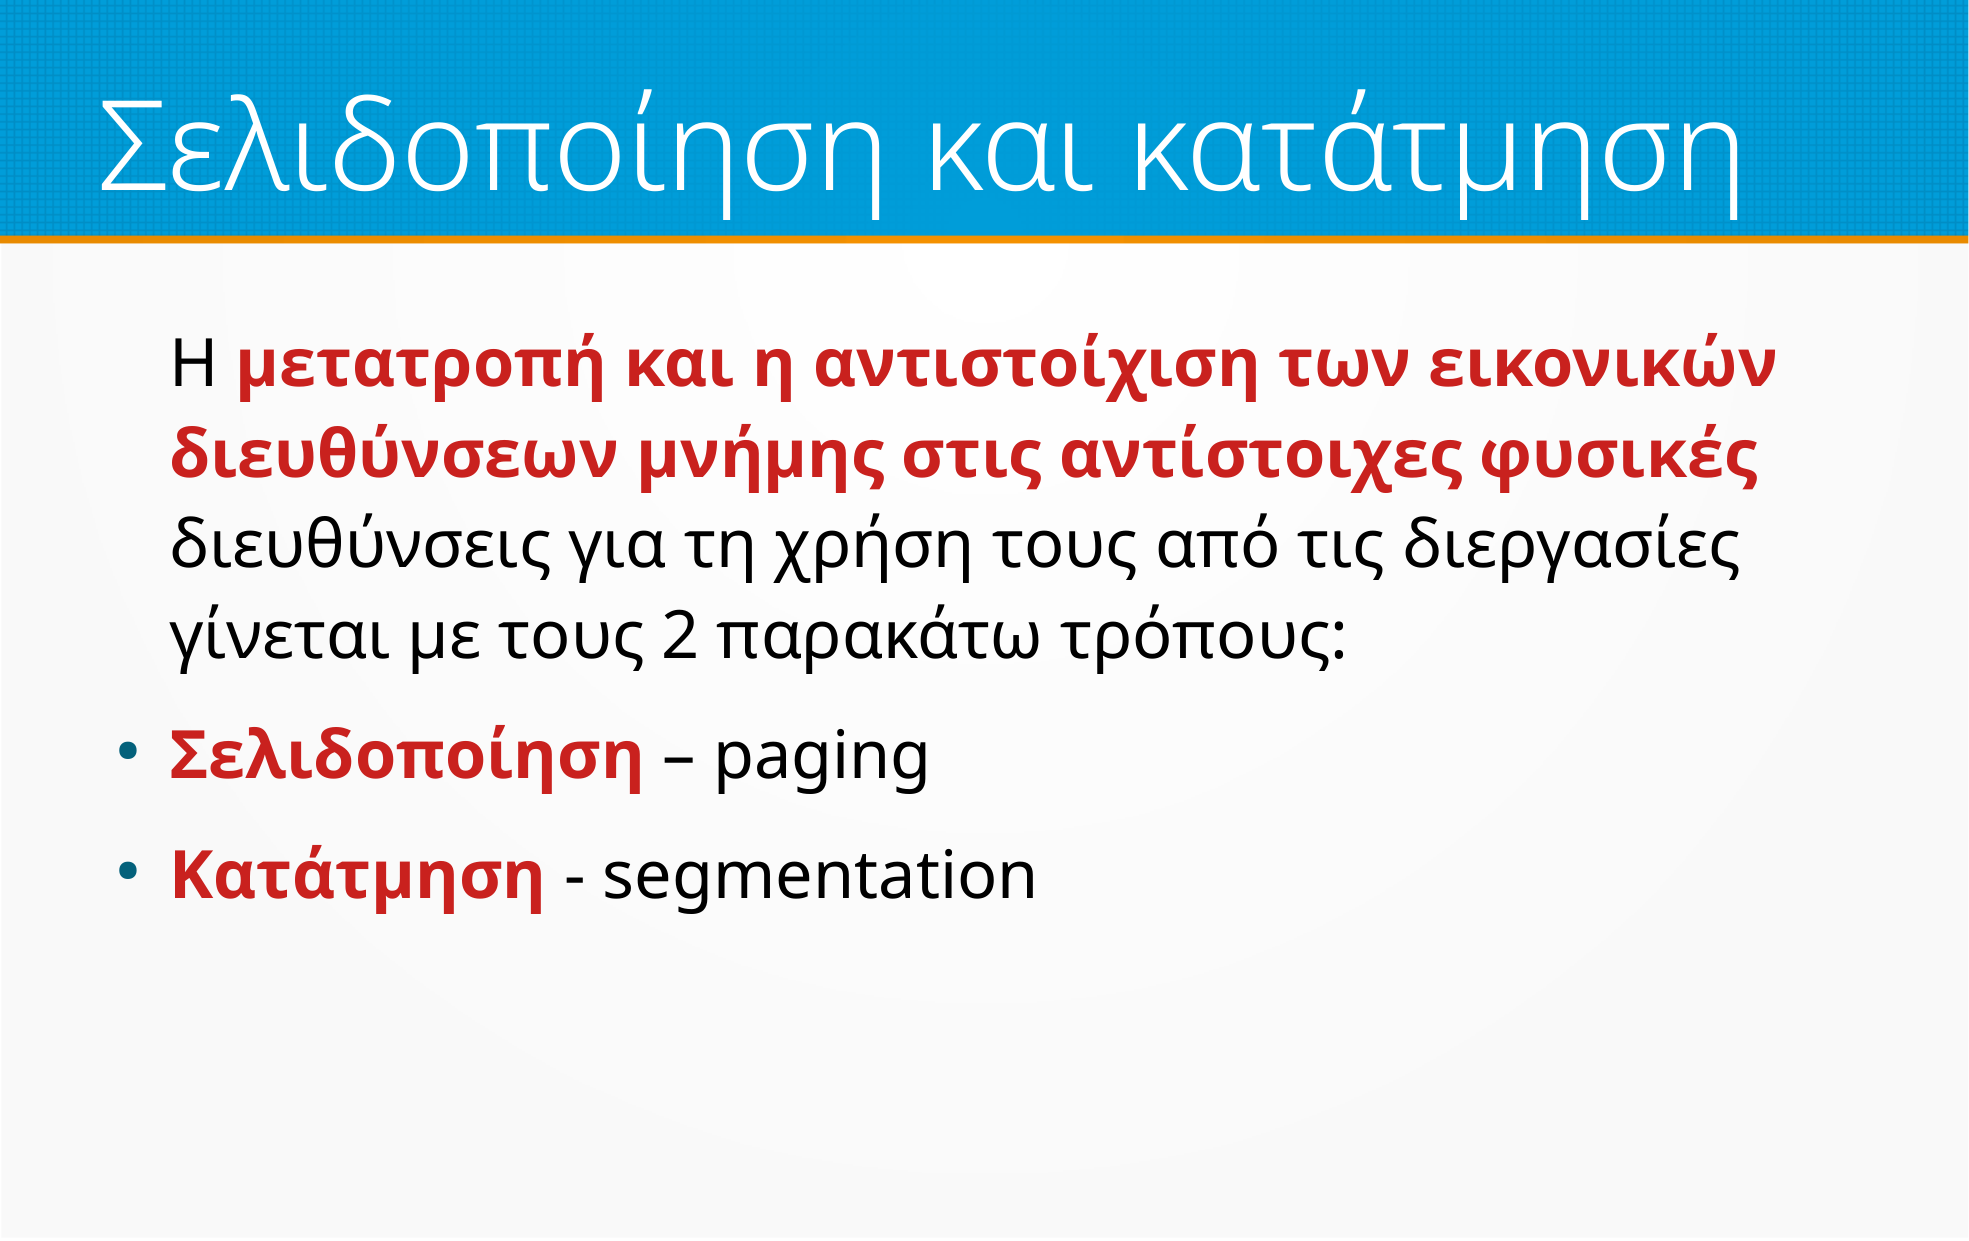

# Σελιδοποίηση και κατάτμηση
Η μετατροπή και η αντιστοίχιση των εικονικών διευθύνσεων μνήμης στις αντίστοιχες φυσικές διευθύνσεις για τη χρήση τους από τις διεργασίες γίνεται με τους 2 παρακάτω τρόπους:
Σελιδοποίηση – paging
Κατάτμηση - segmentation